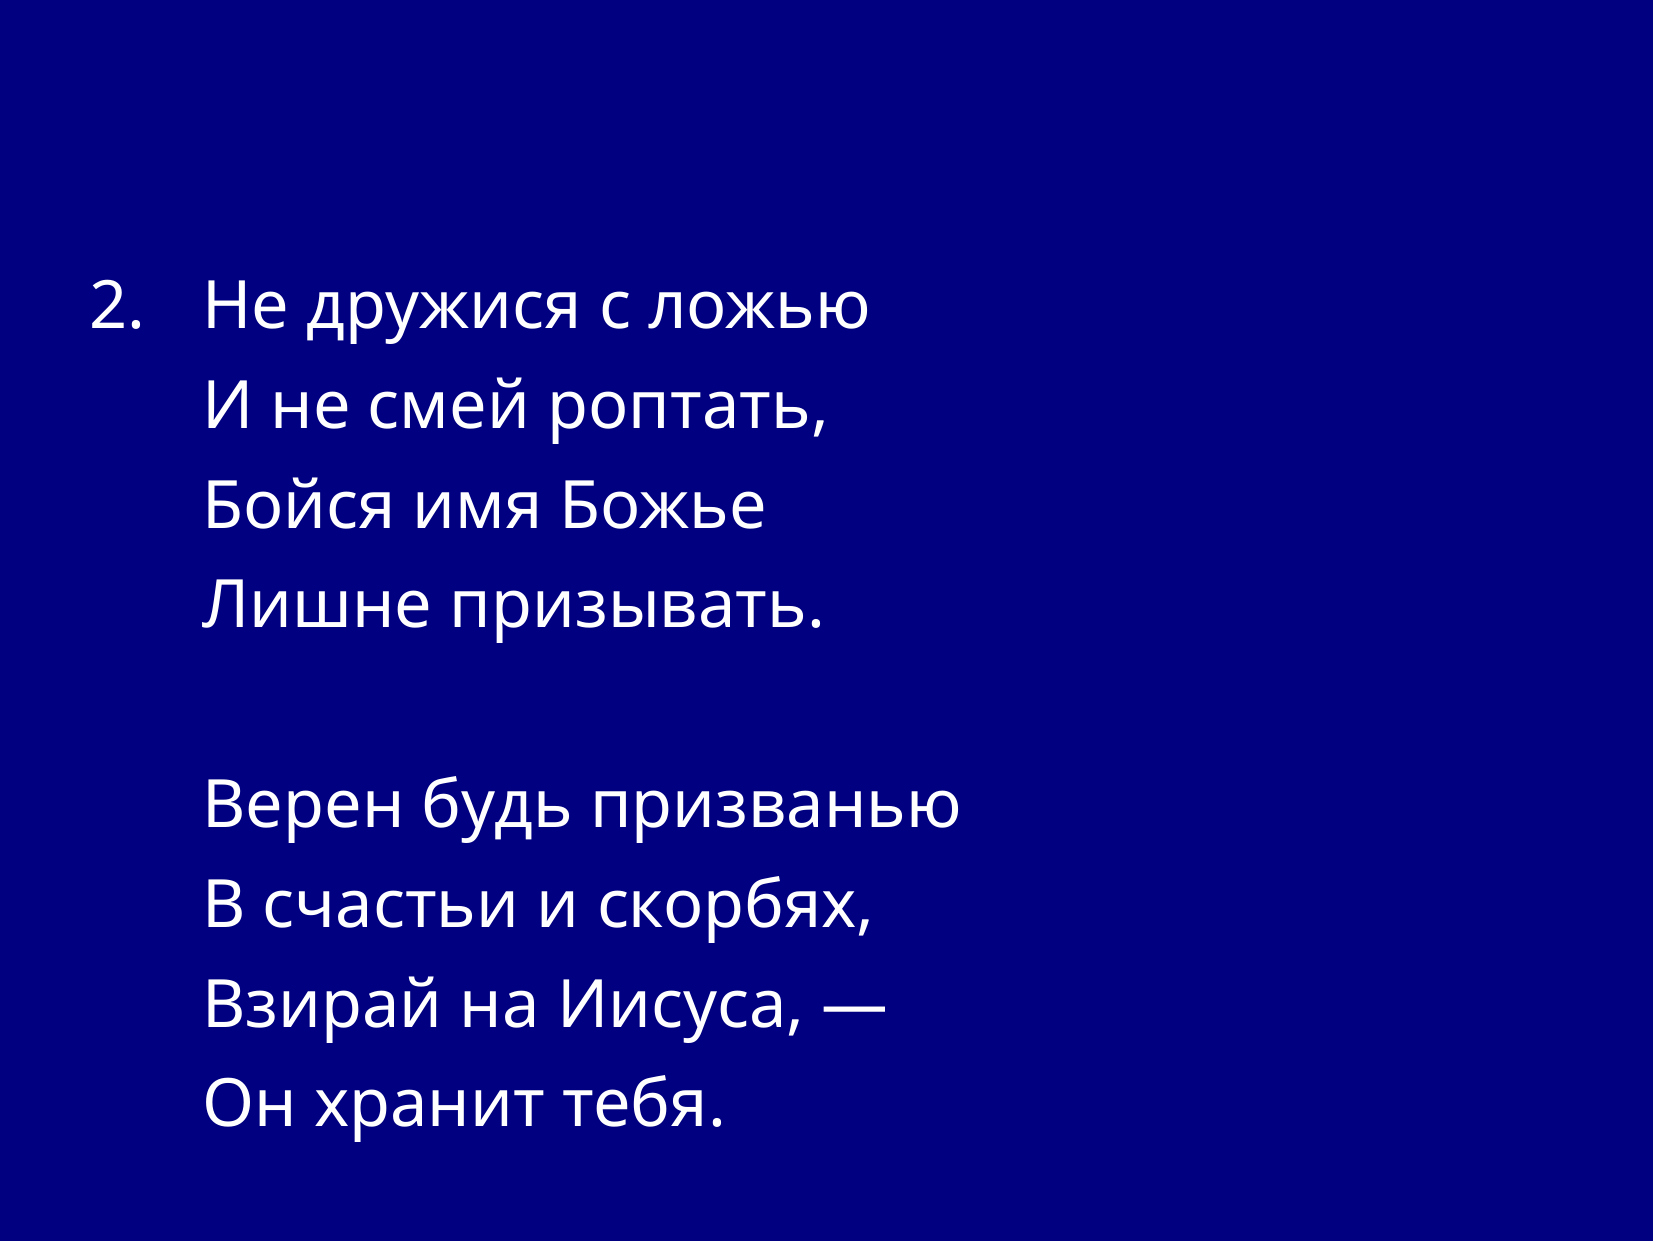

2.	Не дружися с ложью
	И не смей роптать,
	Бойся имя Божье
	Лишне призывать.
	Верен будь призванью
	В счастьи и скорбях,
	Взирай на Иисуса, —
	Он хранит тебя.